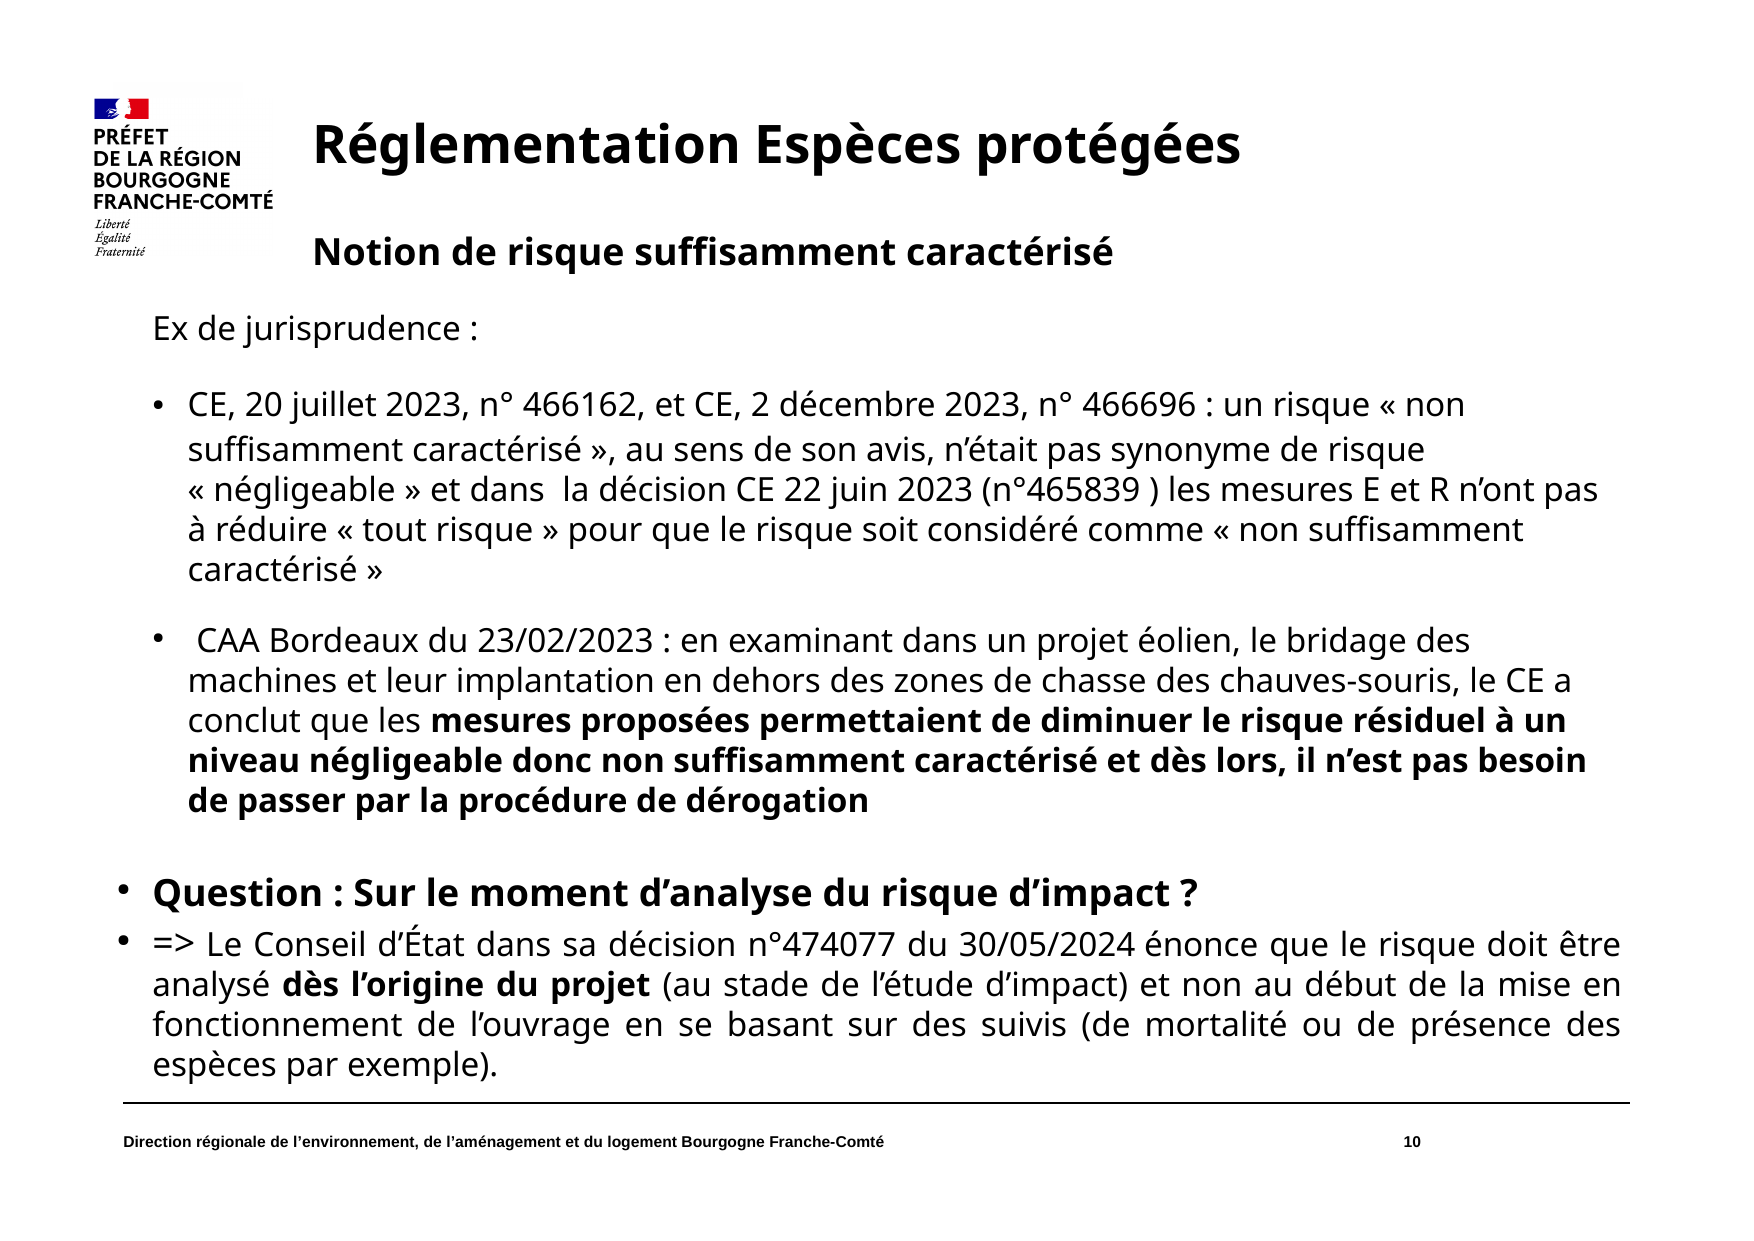

# Réglementation Espèces protégées Notion de risque suffisamment caractérisé
Ex de jurisprudence :
CE, 20 juillet 2023, n° 466162, et CE, 2 décembre 2023, n° 466696 : un risque « non suffisamment caractérisé », au sens de son avis, n’était pas synonyme de risque « négligeable » et dans la décision CE 22 juin 2023 (n°465839 ) les mesures E et R n’ont pas à réduire « tout risque » pour que le risque soit considéré comme « non suffisamment caractérisé »
 CAA Bordeaux du 23/02/2023 : en examinant dans un projet éolien, le bridage des machines et leur implantation en dehors des zones de chasse des chauves-souris, le CE a conclut que les mesures proposées permettaient de diminuer le risque résiduel à un niveau négligeable donc non suffisamment caractérisé et dès lors, il n’est pas besoin de passer par la procédure de dérogation
Question : Sur le moment d’analyse du risque d’impact ?
=> Le Conseil d’État dans sa décision n°474077 du 30/05/2024 énonce que le risque doit être analysé dès l’origine du projet (au stade de l’étude d’impact) et non au début de la mise en fonctionnement de l’ouvrage en se basant sur des suivis (de mortalité ou de présence des espèces par exemple).
Direction régionale de l’environnement, de l’aménagement et du logement Auvergne-Rhône-Alpes
10